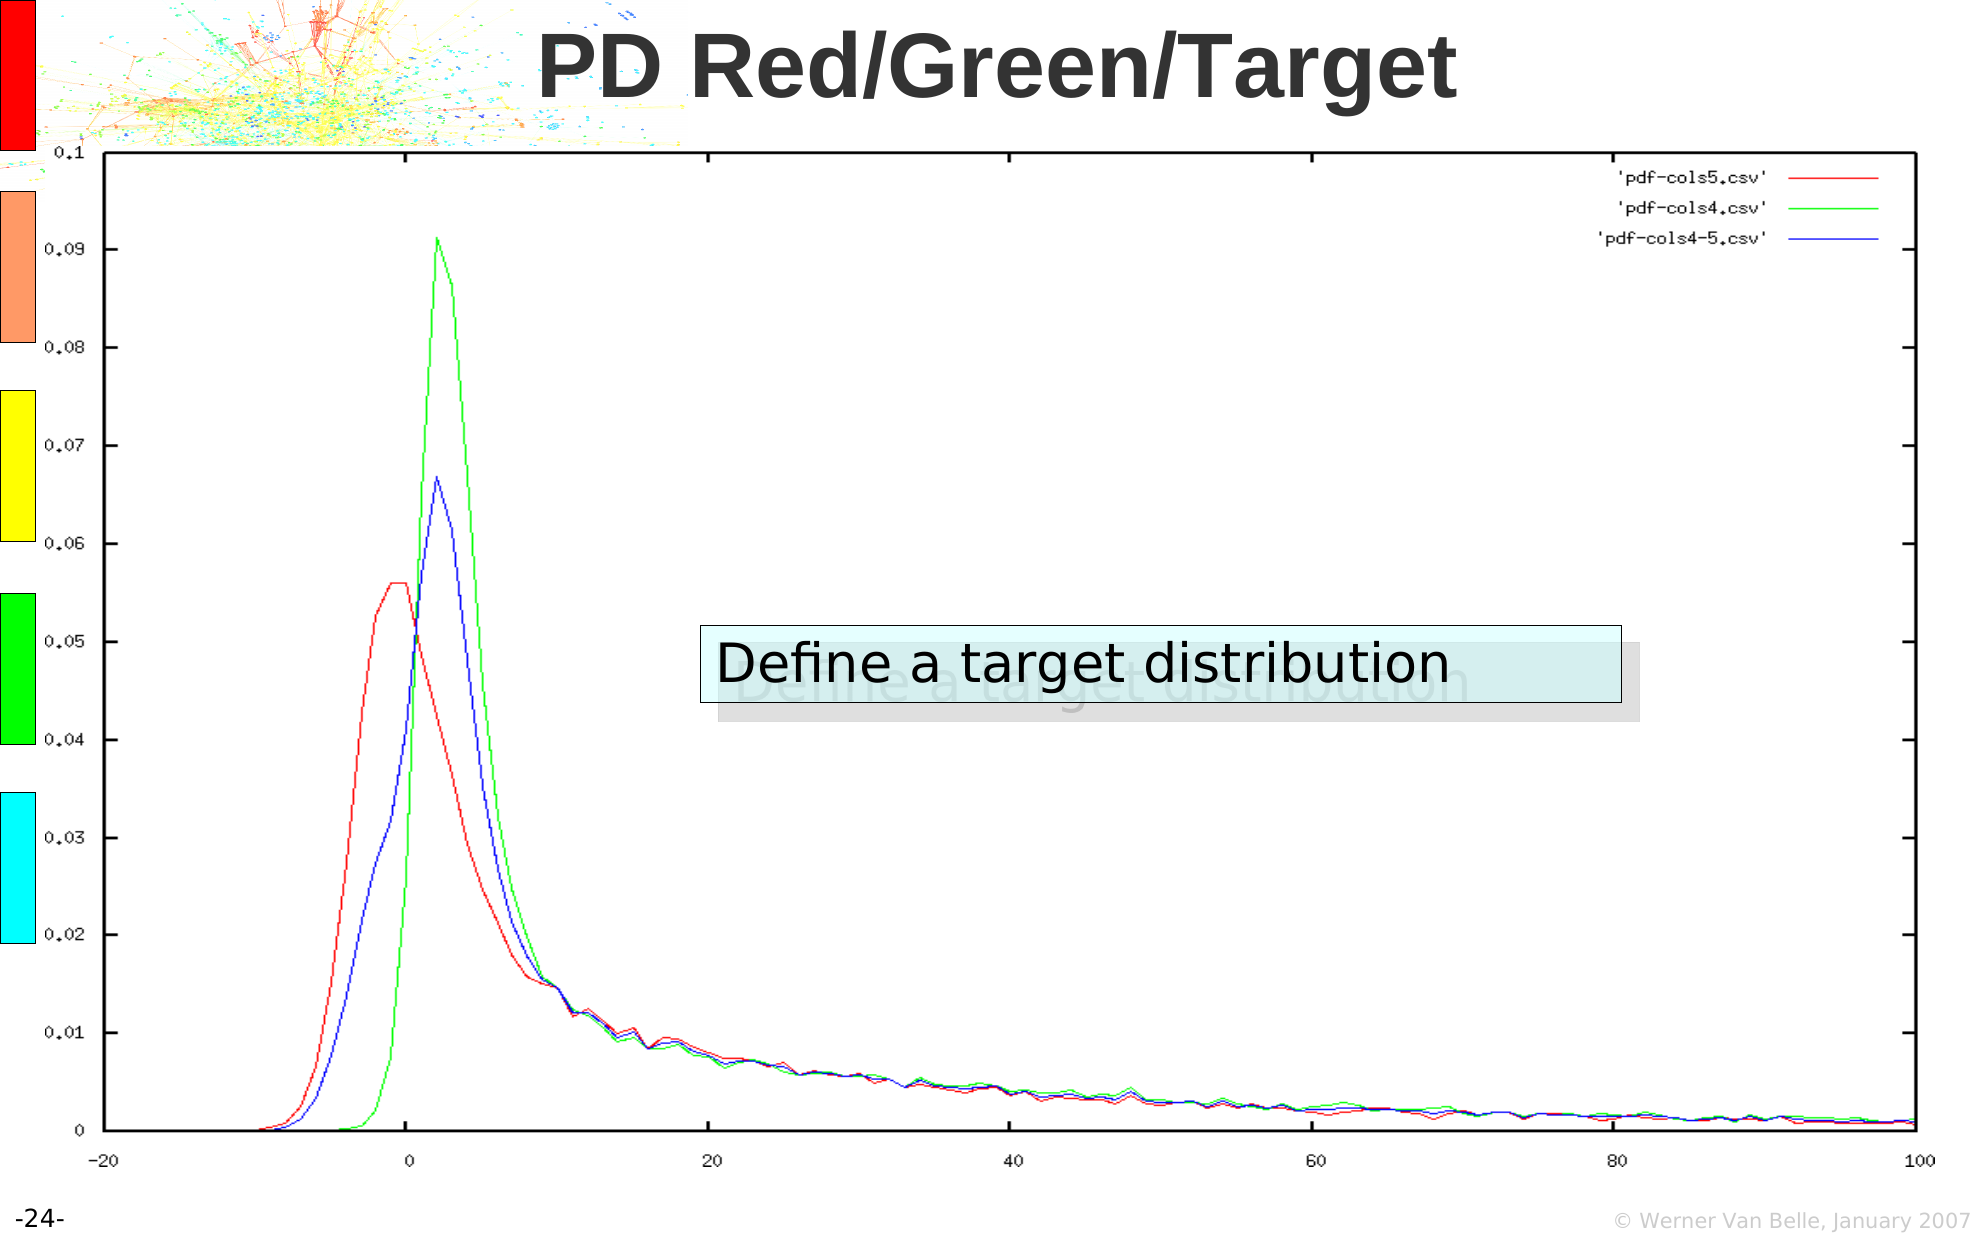

# PD Red/Green/Target
Define a target distribution